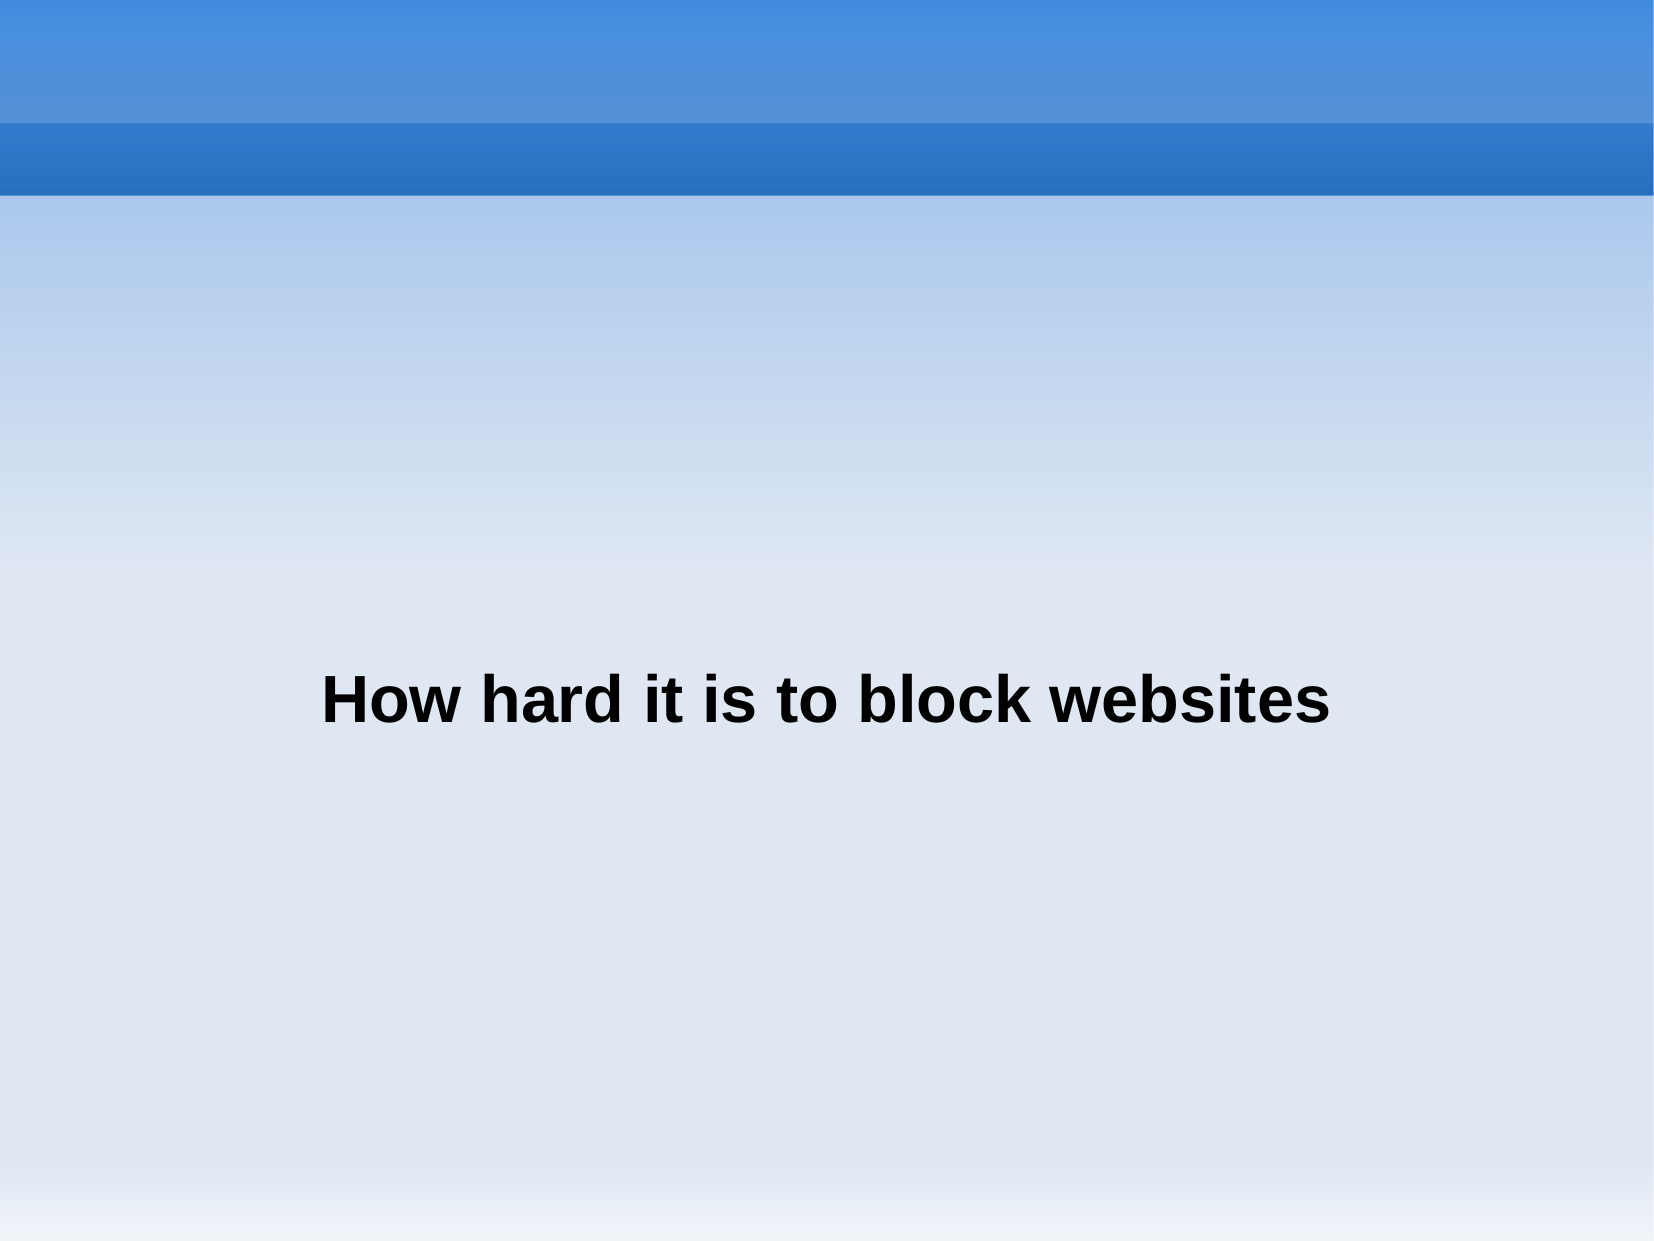

#
How hard it is to block websites